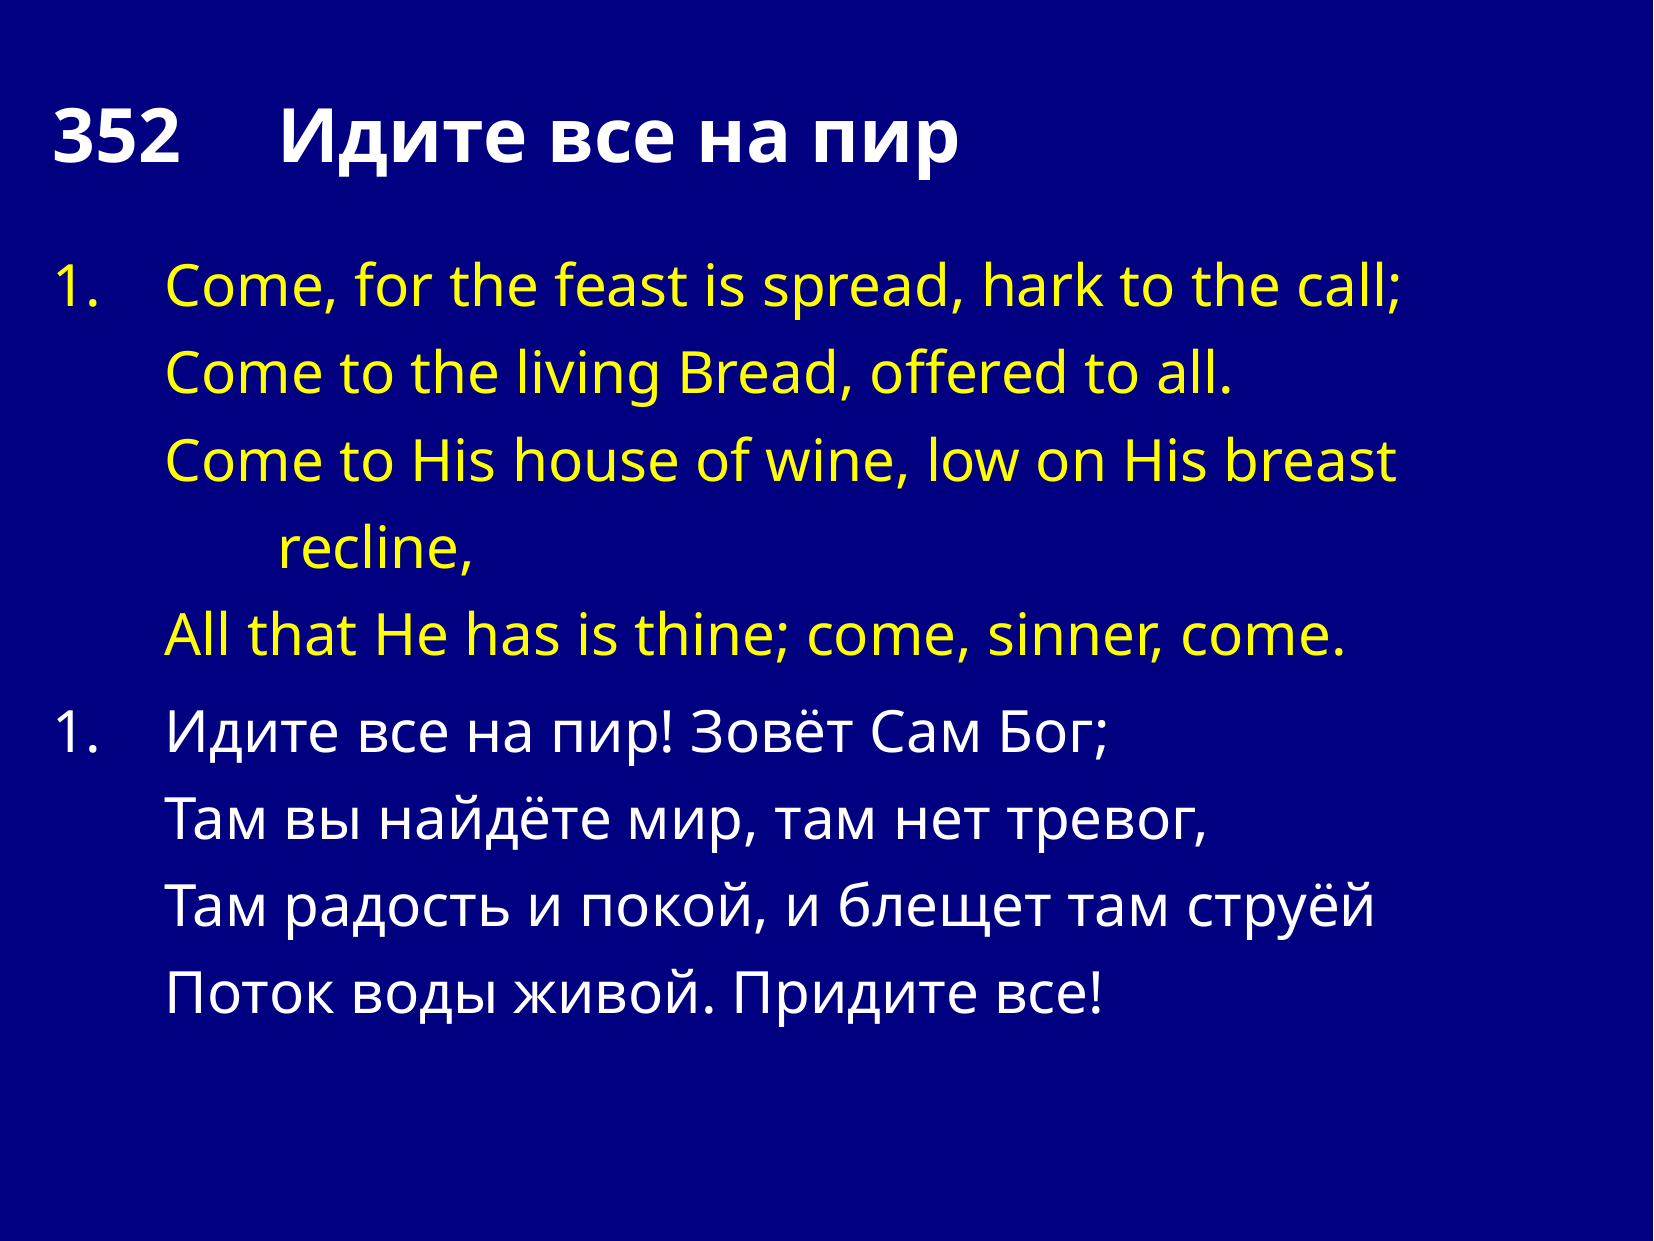

352	Идите все на пир
1.	Come, for the feast is spread, hark to the call;
	Come to the living Bread, offered to all.
	Come to His house of wine, low on His breast
		recline,
	All that He has is thine; come, sinner, come.
1.	Идите все на пир! Зовёт Сам Бог;
	Там вы найдёте мир, там нет тревог,
	Там радость и покой, и блещет там струёй
	Поток воды живой. Придите все!